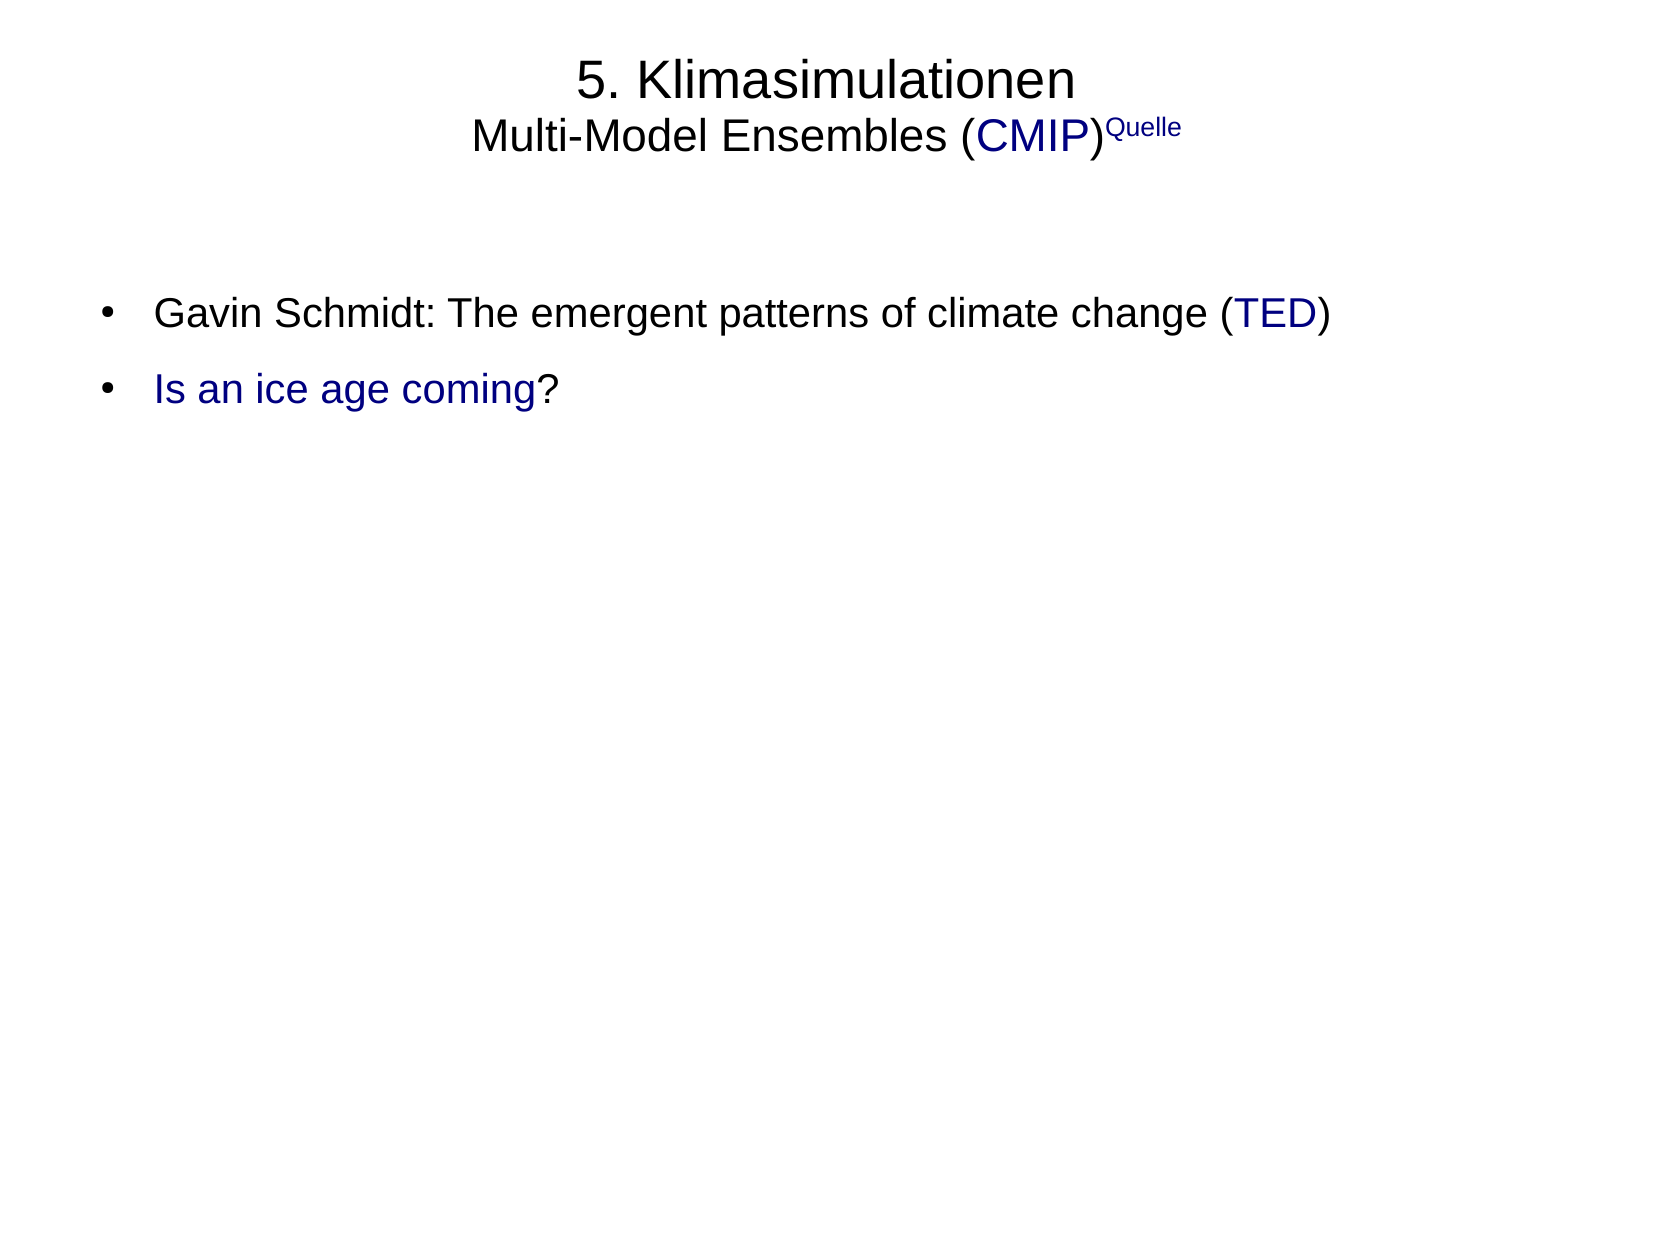

# 5. Klimasimulationen Multi-Model Ensembles (CMIP)Quelle
Gavin Schmidt: The emergent patterns of climate change (TED)
Is an ice age coming?